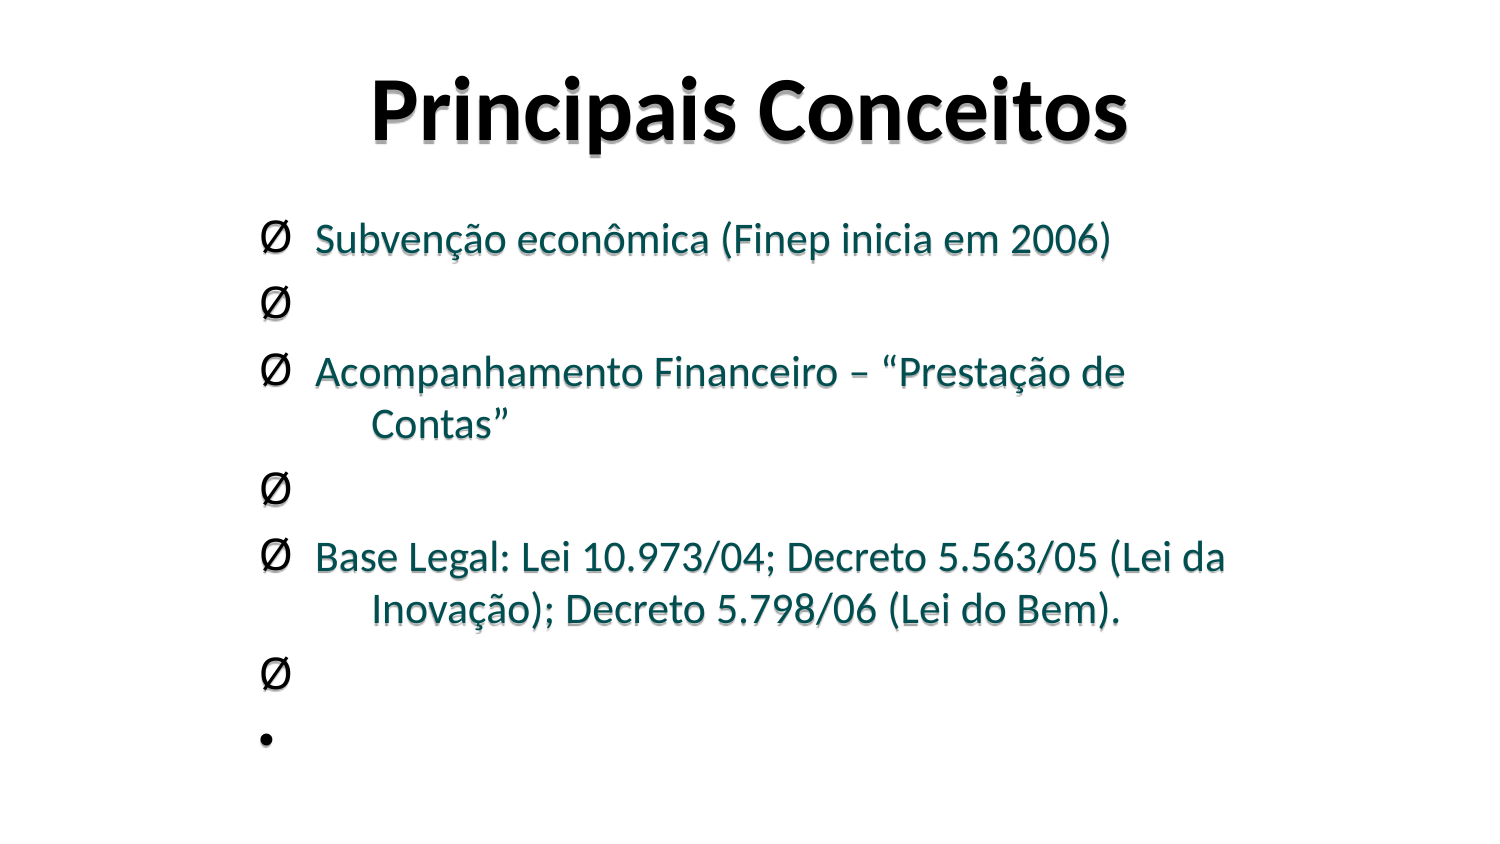

# Principais Conceitos
Subvenção econômica (Finep inicia em 2006)
Acompanhamento Financeiro – “Prestação de Contas”
Base Legal: Lei 10.973/04; Decreto 5.563/05 (Lei da Inovação); Decreto 5.798/06 (Lei do Bem).